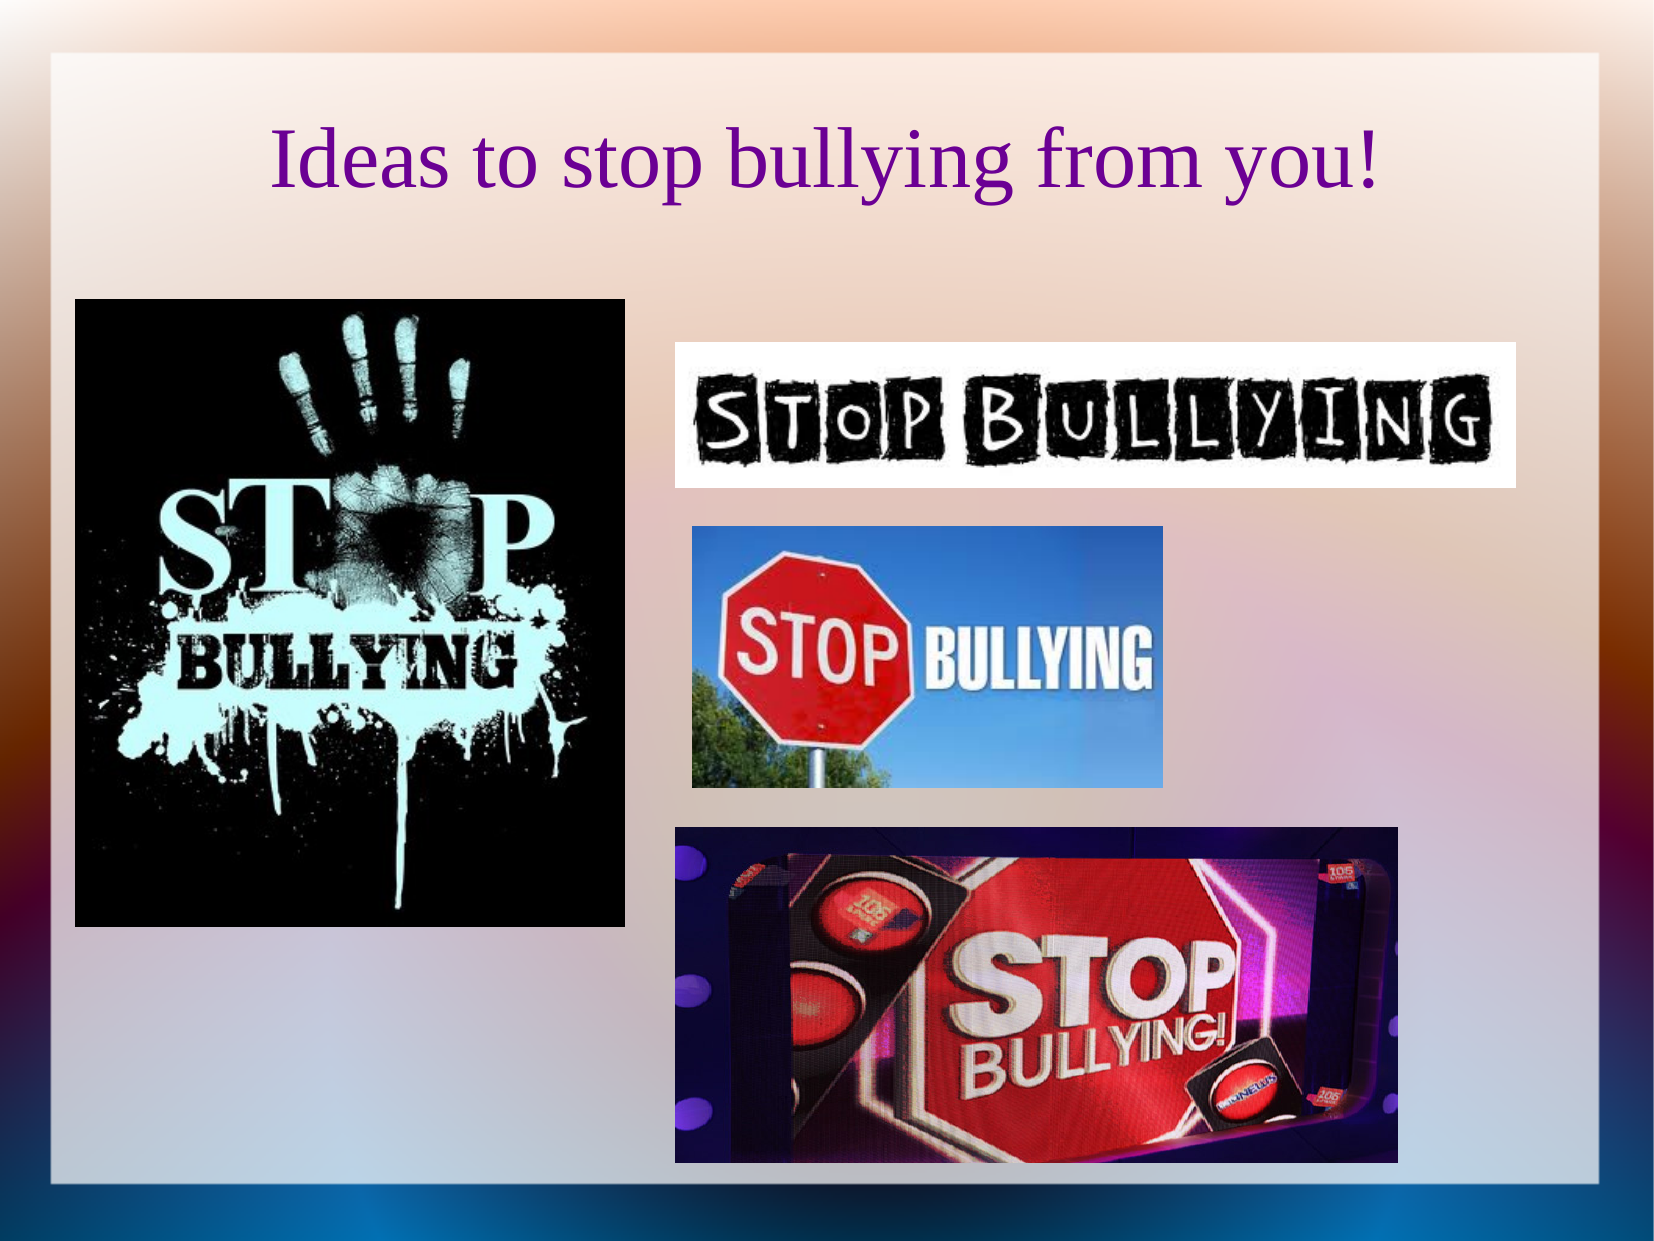

# Ideas to stop bullying from you!